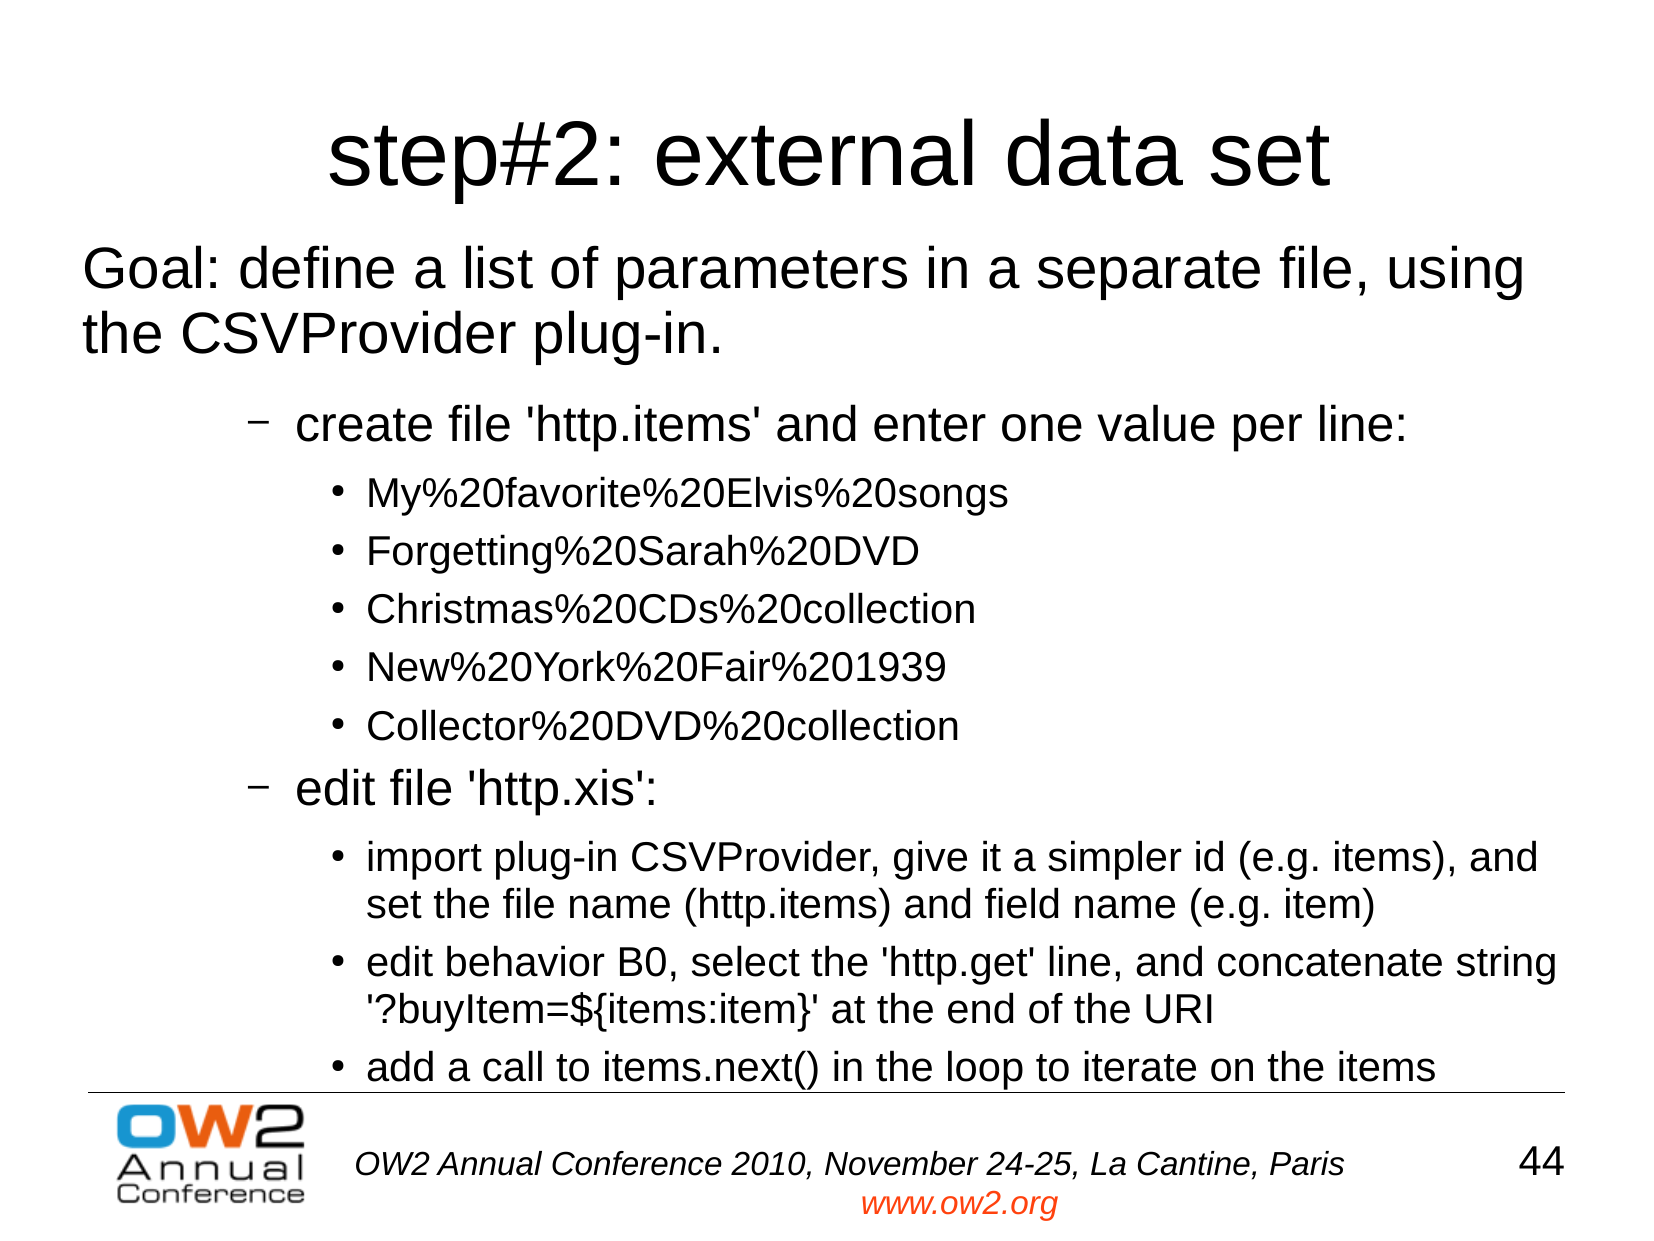

# step#2: external data set
Goal: define a list of parameters in a separate file, using the CSVProvider plug-in.
create file 'http.items' and enter one value per line:
My%20favorite%20Elvis%20songs
Forgetting%20Sarah%20DVD
Christmas%20CDs%20collection
New%20York%20Fair%201939
Collector%20DVD%20collection
edit file 'http.xis':
import plug-in CSVProvider, give it a simpler id (e.g. items), and set the file name (http.items) and field name (e.g. item)
edit behavior B0, select the 'http.get' line, and concatenate string '?buyItem=${items:item}' at the end of the URI
add a call to items.next() in the loop to iterate on the items